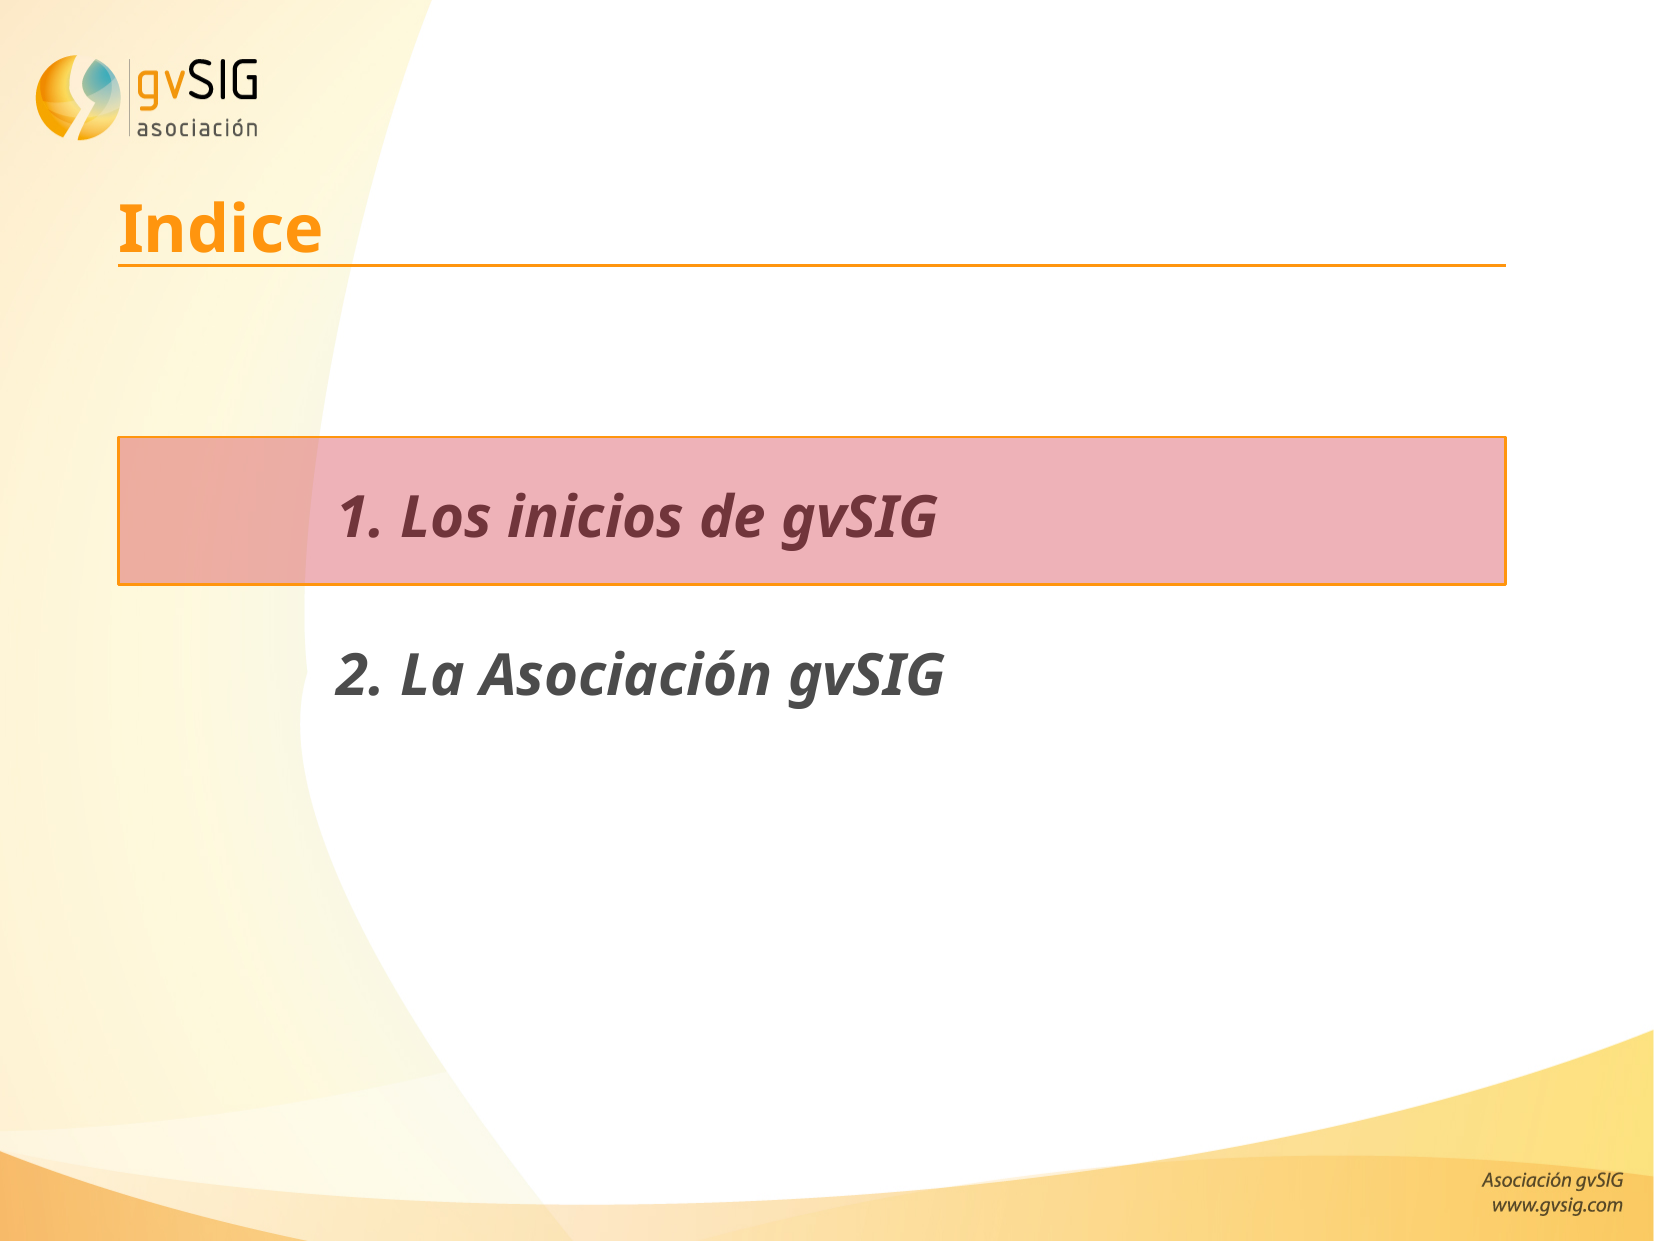

# Indice
1. Los inicios de gvSIG
2. La Asociación gvSIG